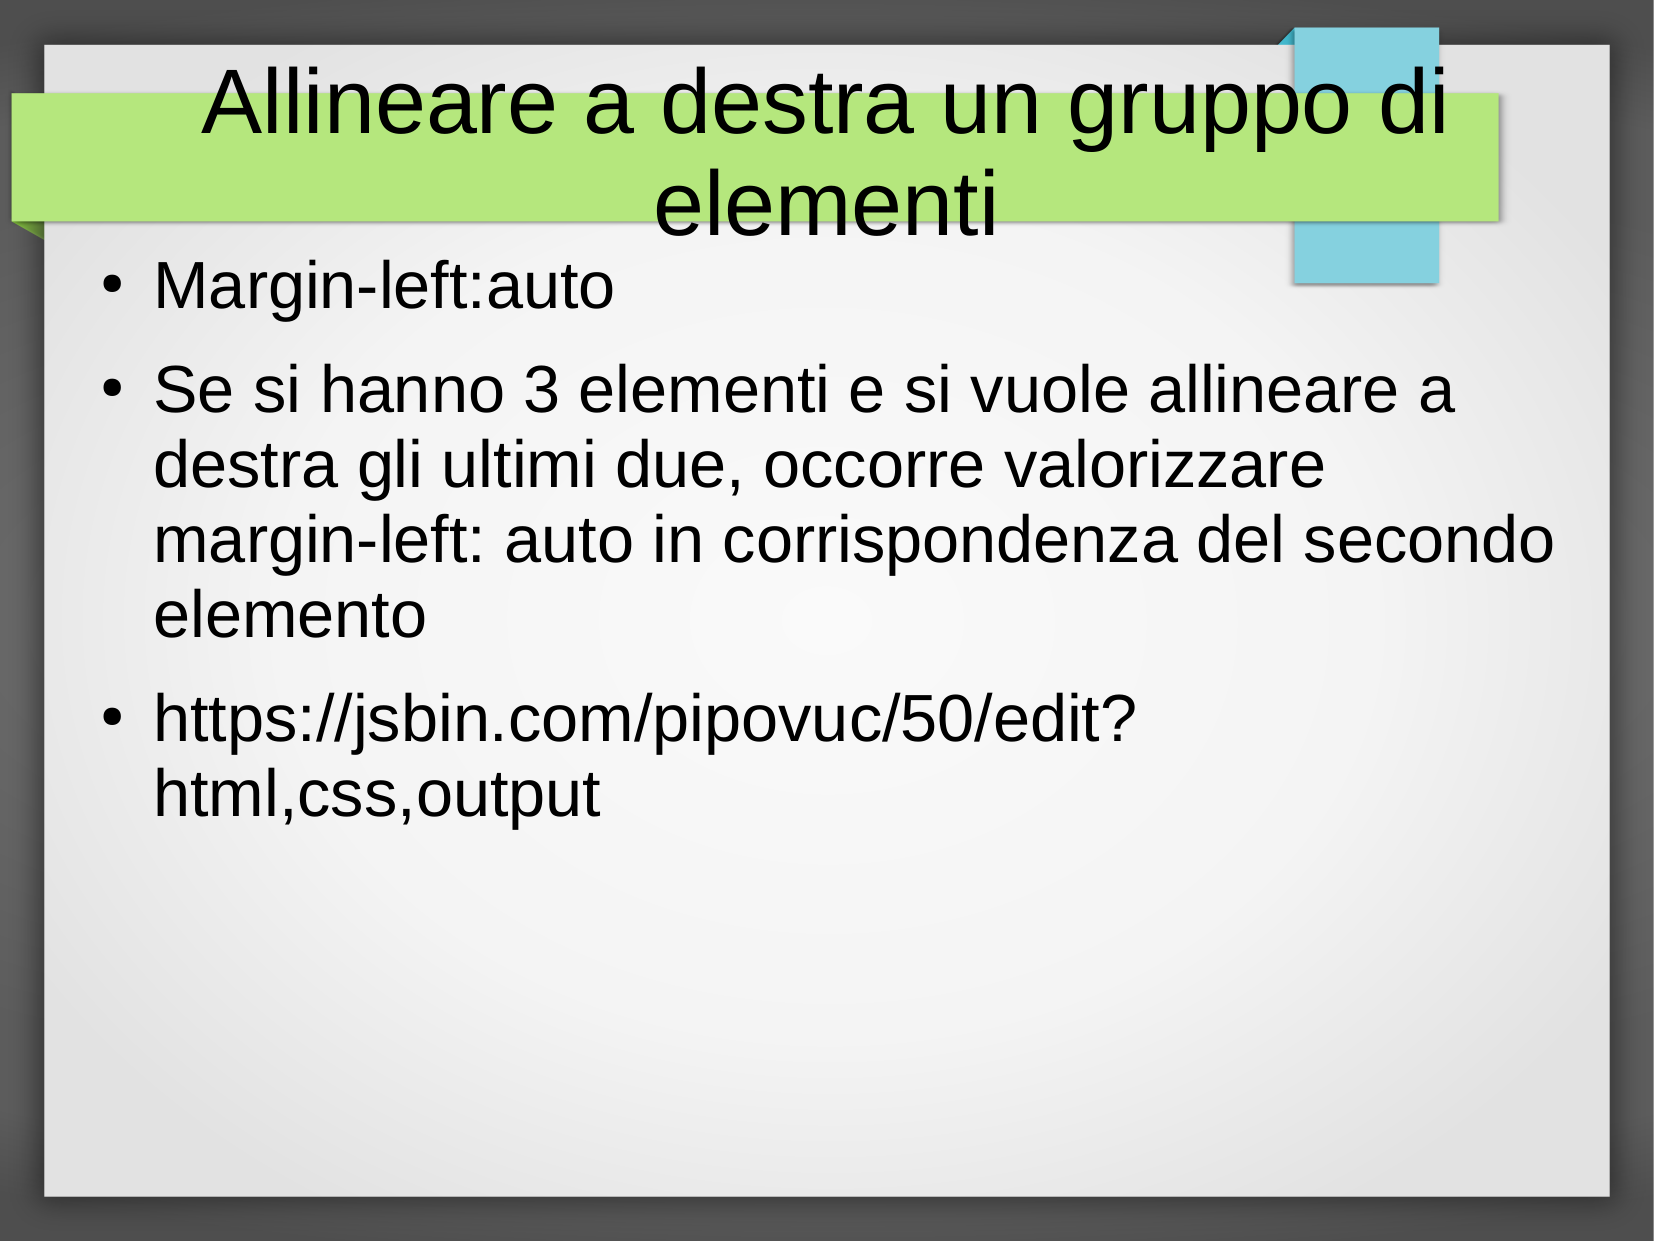

# Allineare a destra un gruppo di elementi
Margin-left:auto
Se si hanno 3 elementi e si vuole allineare a destra gli ultimi due, occorre valorizzare margin-left: auto in corrispondenza del secondo elemento
https://jsbin.com/pipovuc/50/edit?html,css,output